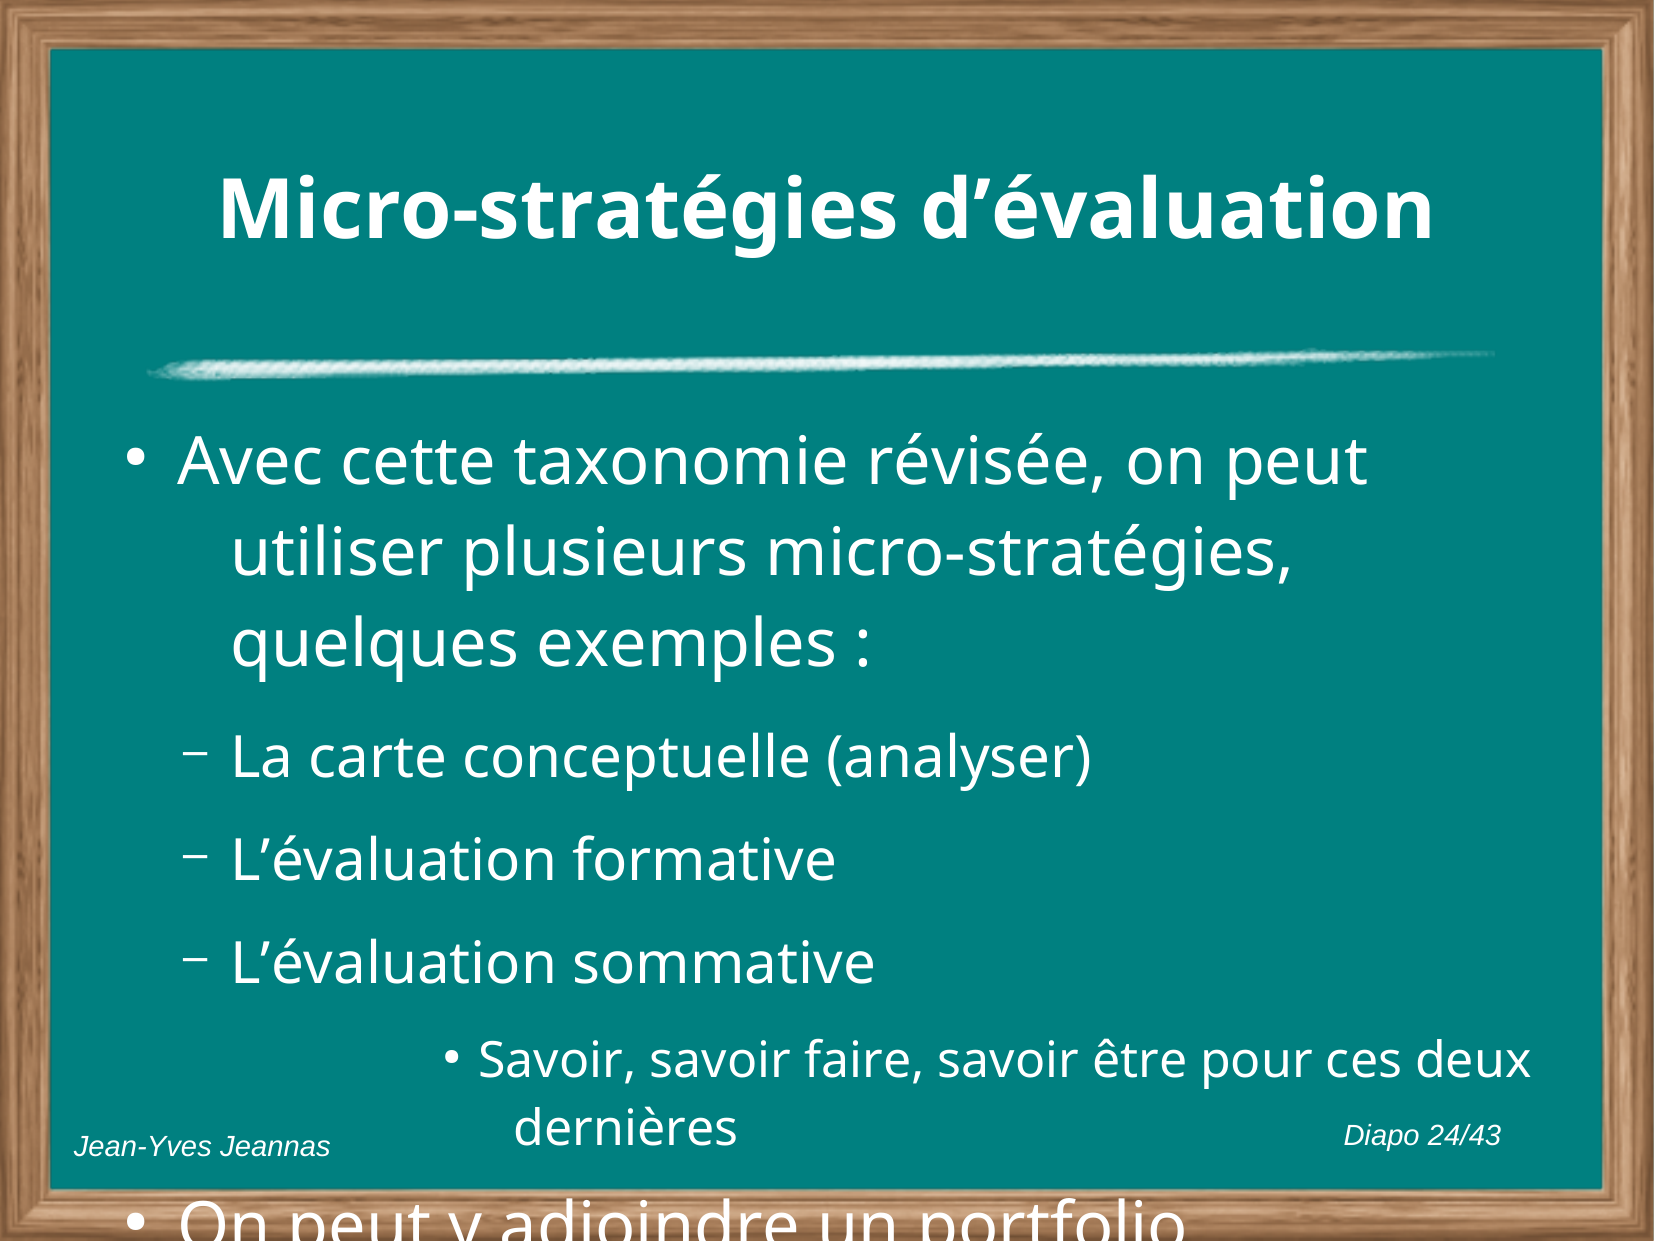

# Micro-stratégies d’évaluation
Avec cette taxonomie révisée, on peut utiliser plusieurs micro-stratégies, quelques exemples :
La carte conceptuelle (analyser)
L’évaluation formative
L’évaluation sommative
Savoir, savoir faire, savoir être pour ces deux dernières
On peut y adjoindre un portfolio